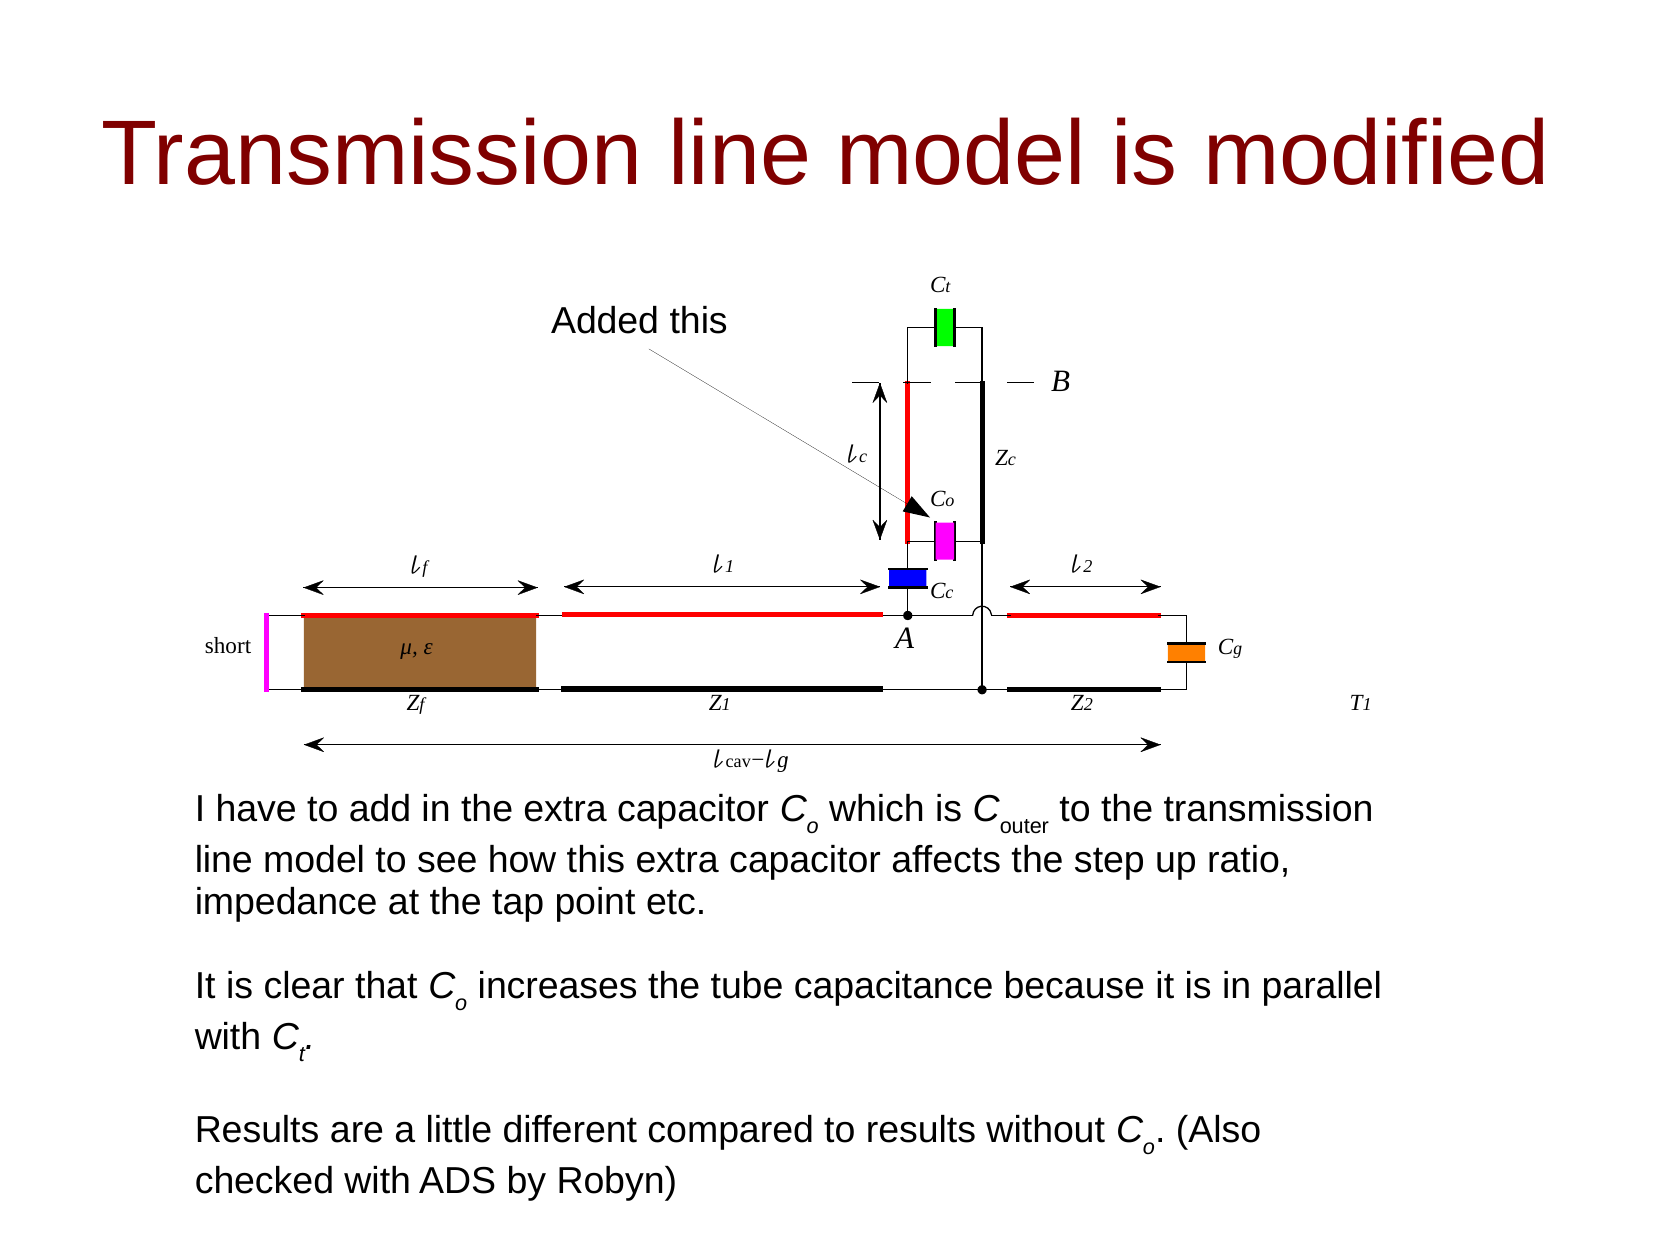

# Transmission line model is modified
Added this
I have to add in the extra capacitor Co which is Couter to the transmission line model to see how this extra capacitor affects the step up ratio, impedance at the tap point etc.
It is clear that Co increases the tube capacitance because it is in parallel with Ct.
Results are a little different compared to results without Co. (Also checked with ADS by Robyn)